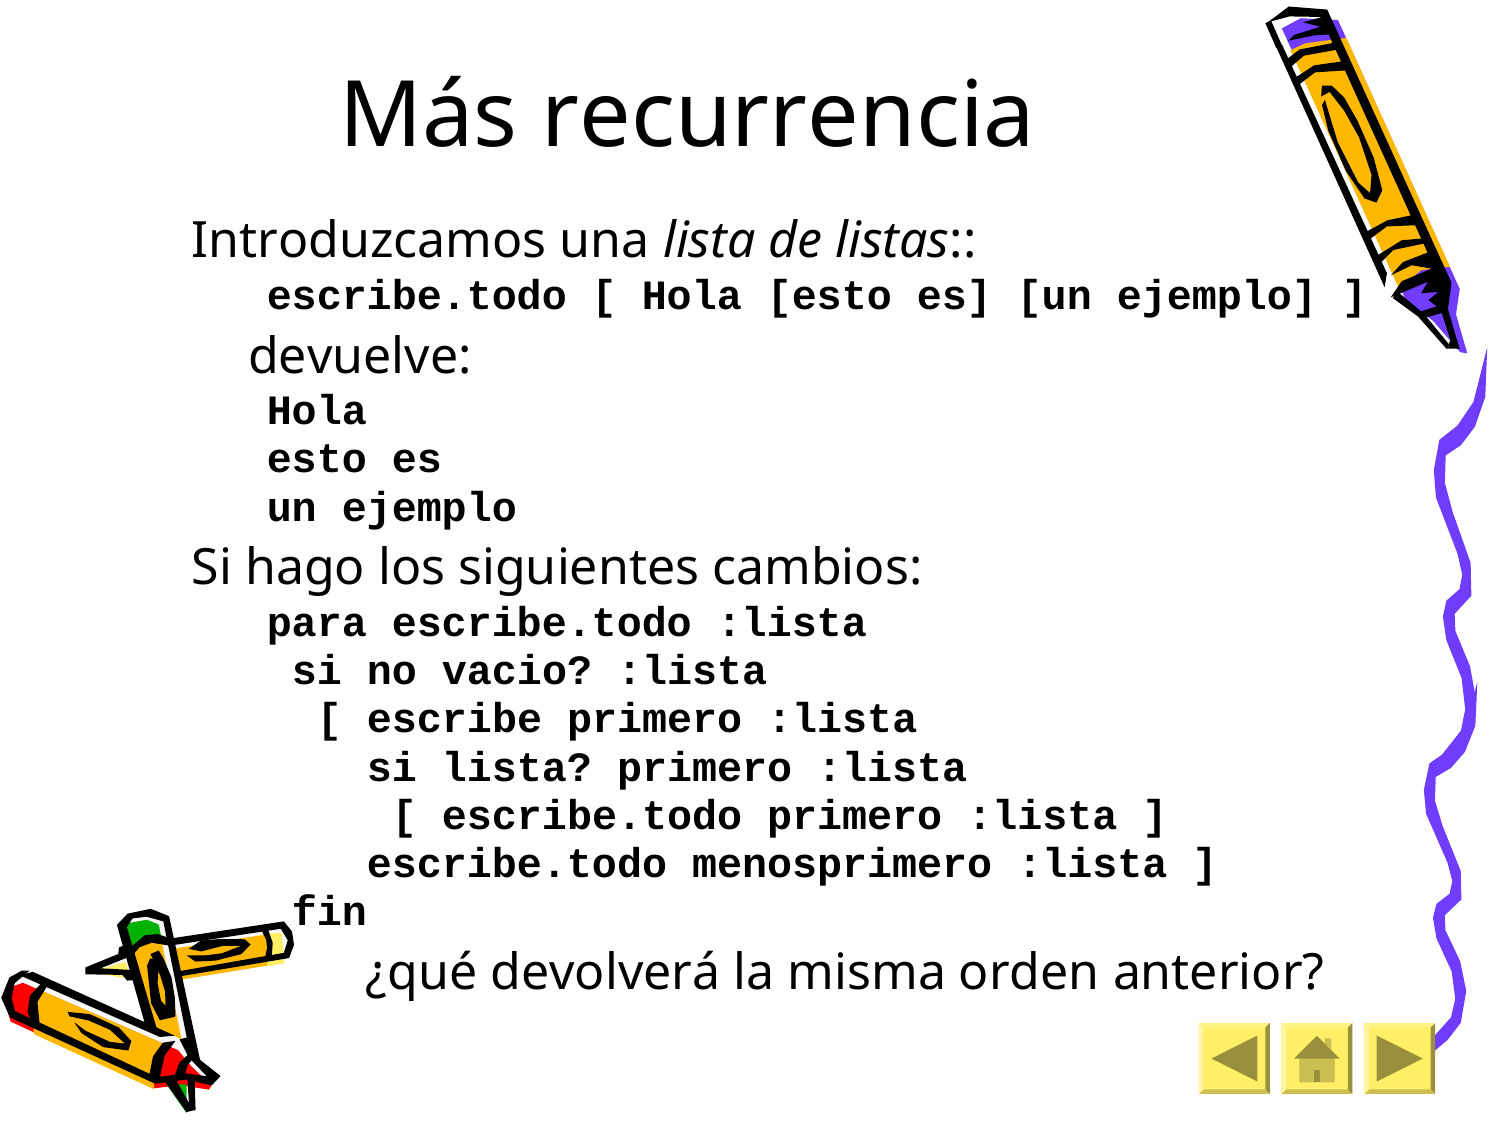

# Más recurrencia
Introduzcamos una lista de listas::
escribe.todo [ Hola [esto es] [un ejemplo] ]
	devuelve:
Hola
esto es
un ejemplo
Si hago los siguientes cambios:
para escribe.todo :lista
 si no vacio? :lista
 [ escribe primero :lista
 si lista? primero :lista
 [ escribe.todo primero :lista ]
 escribe.todo menosprimero :lista ]
 fin
		 ¿qué devolverá la misma orden anterior?